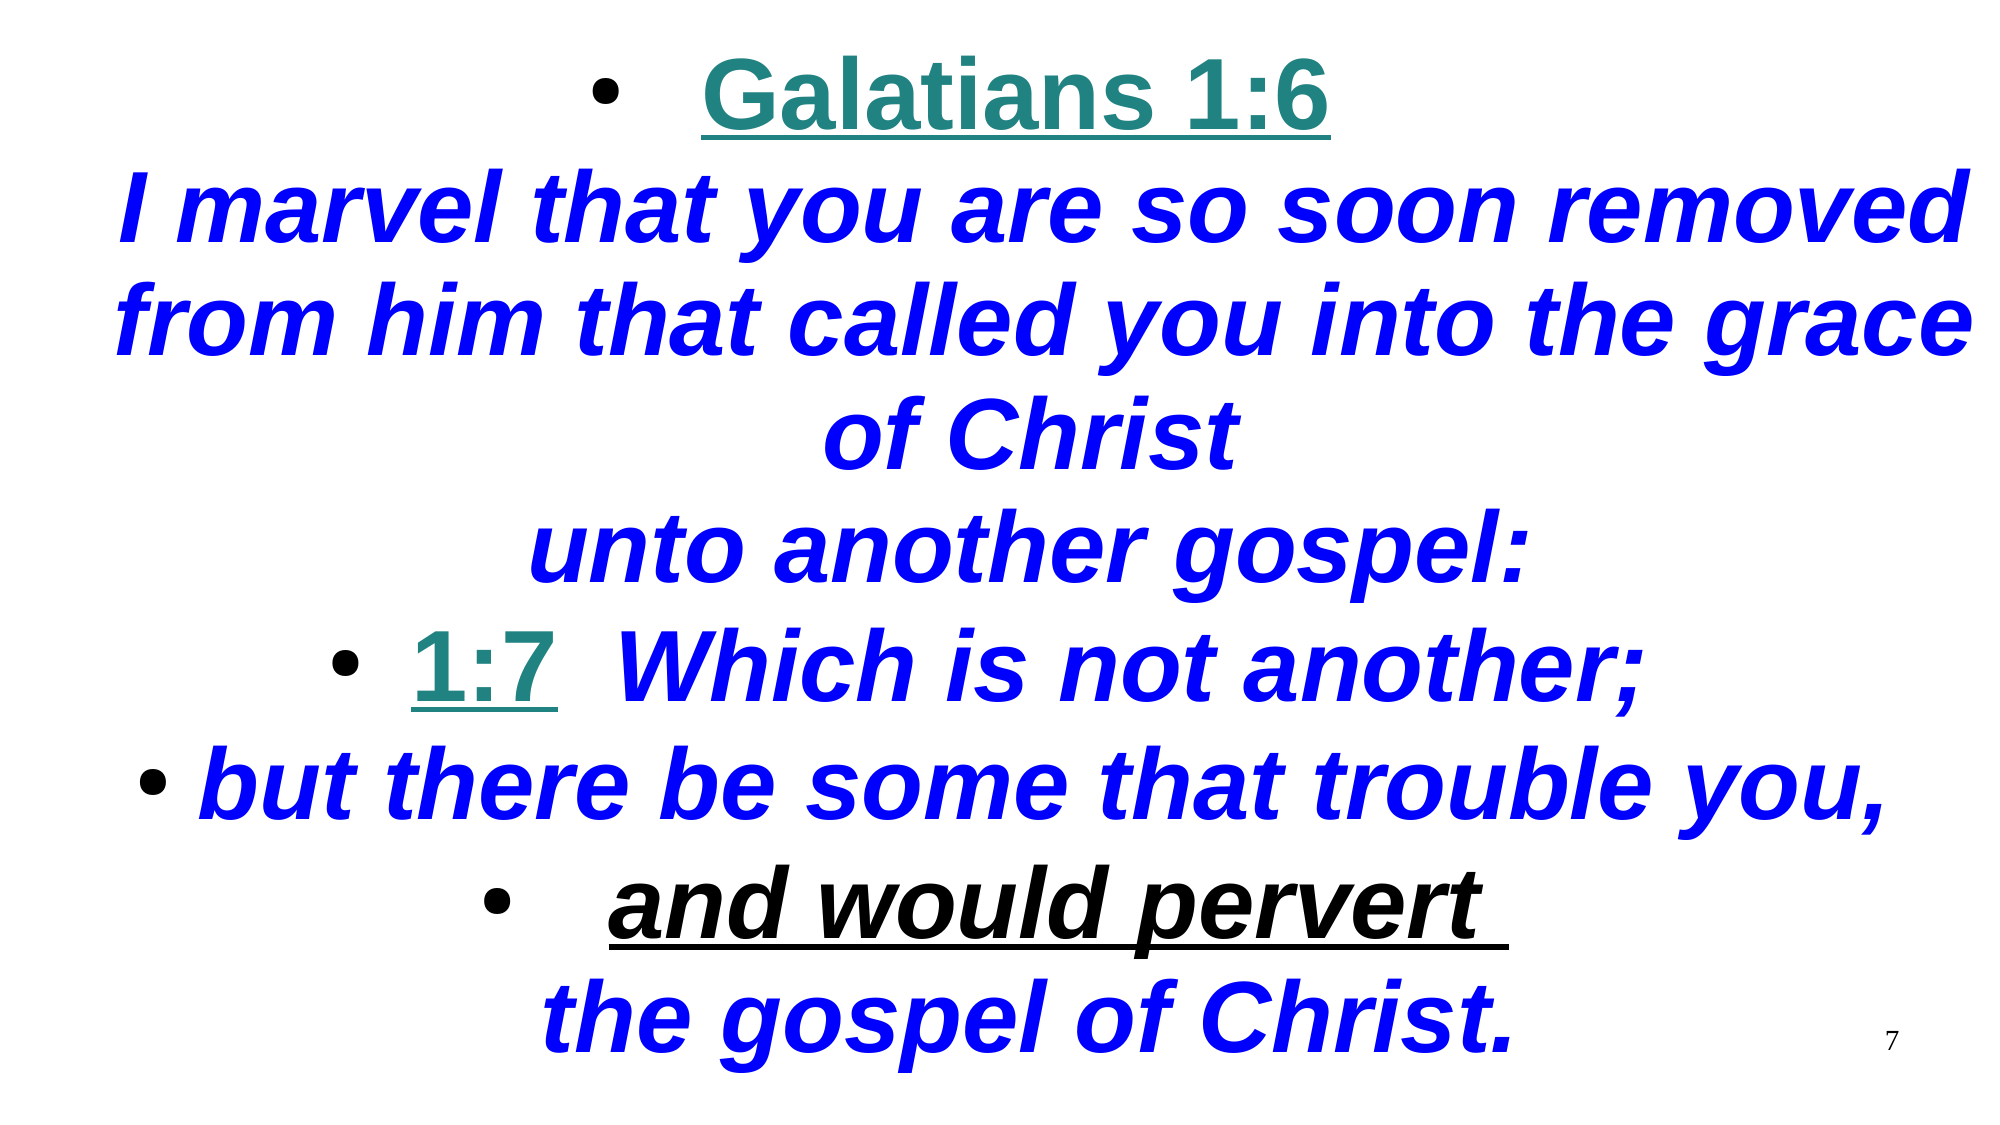

# Galatians 1:6  I marvel that you are so soon removed from him that called you into the grace of Christ unto another gospel:
1:7  Which is not another;
but there be some that trouble you,
 and would pervert
the gospel of Christ.
7